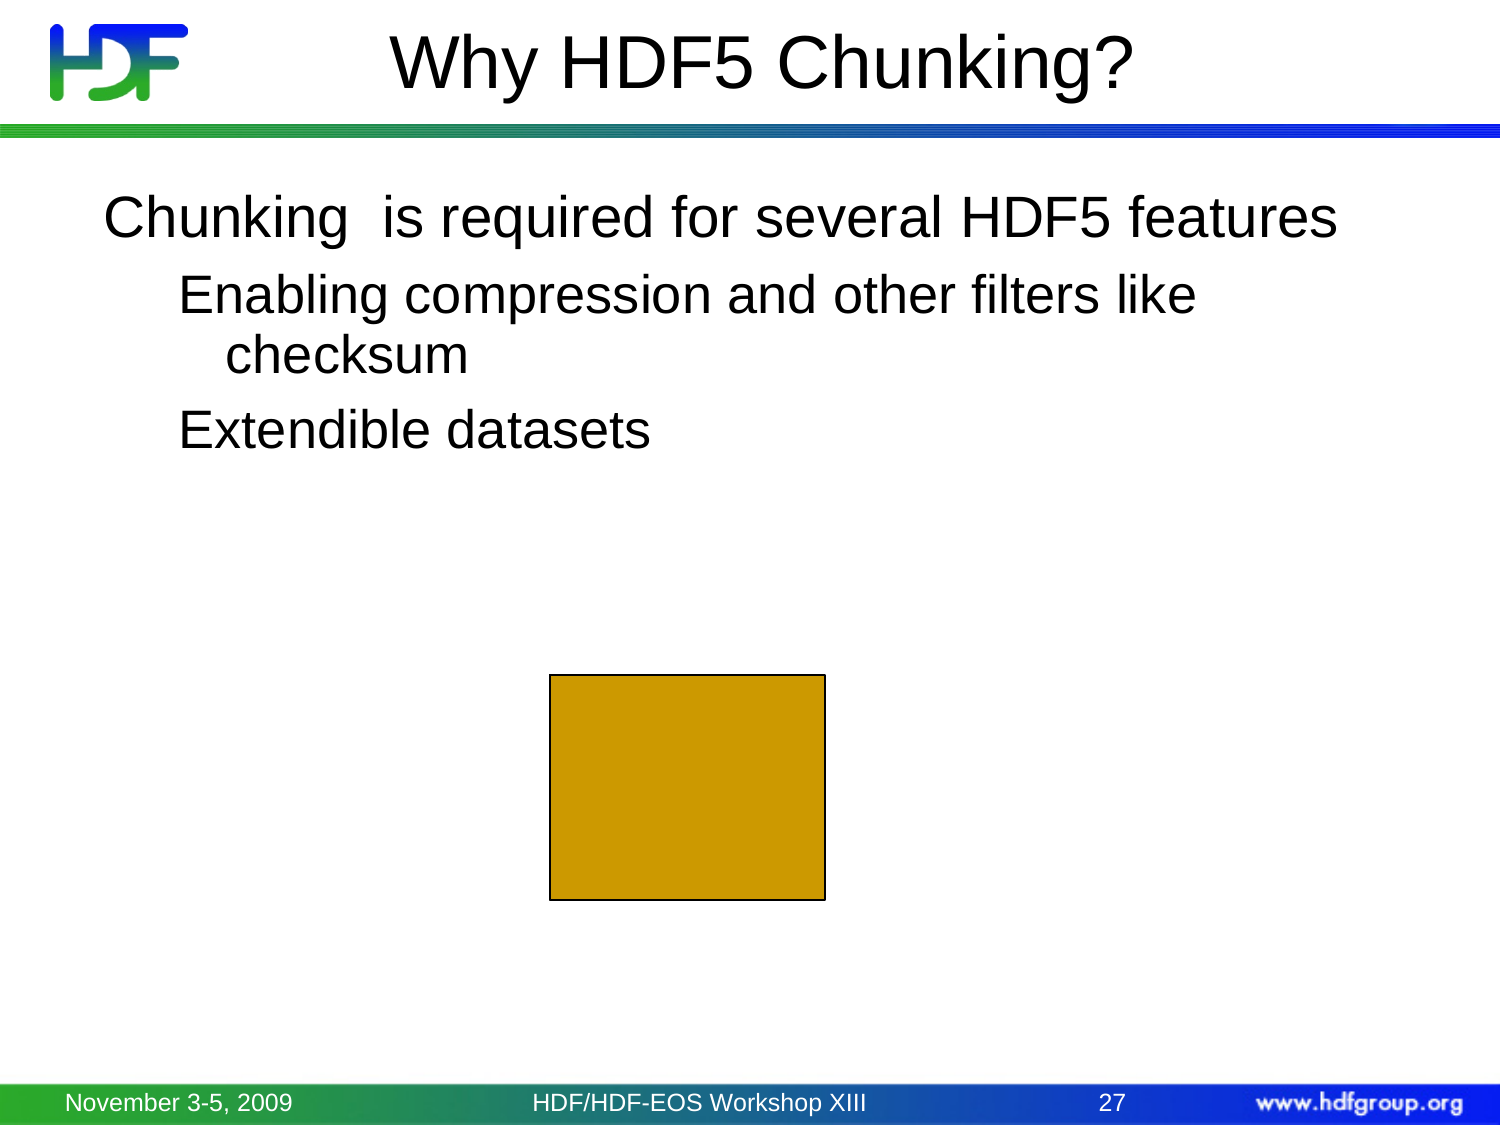

# Why HDF5 Chunking?
Chunking is required for several HDF5 features
Enabling compression and other filters like checksum
Extendible datasets
November 3-5, 2009
HDF/HDF-EOS Workshop XIII